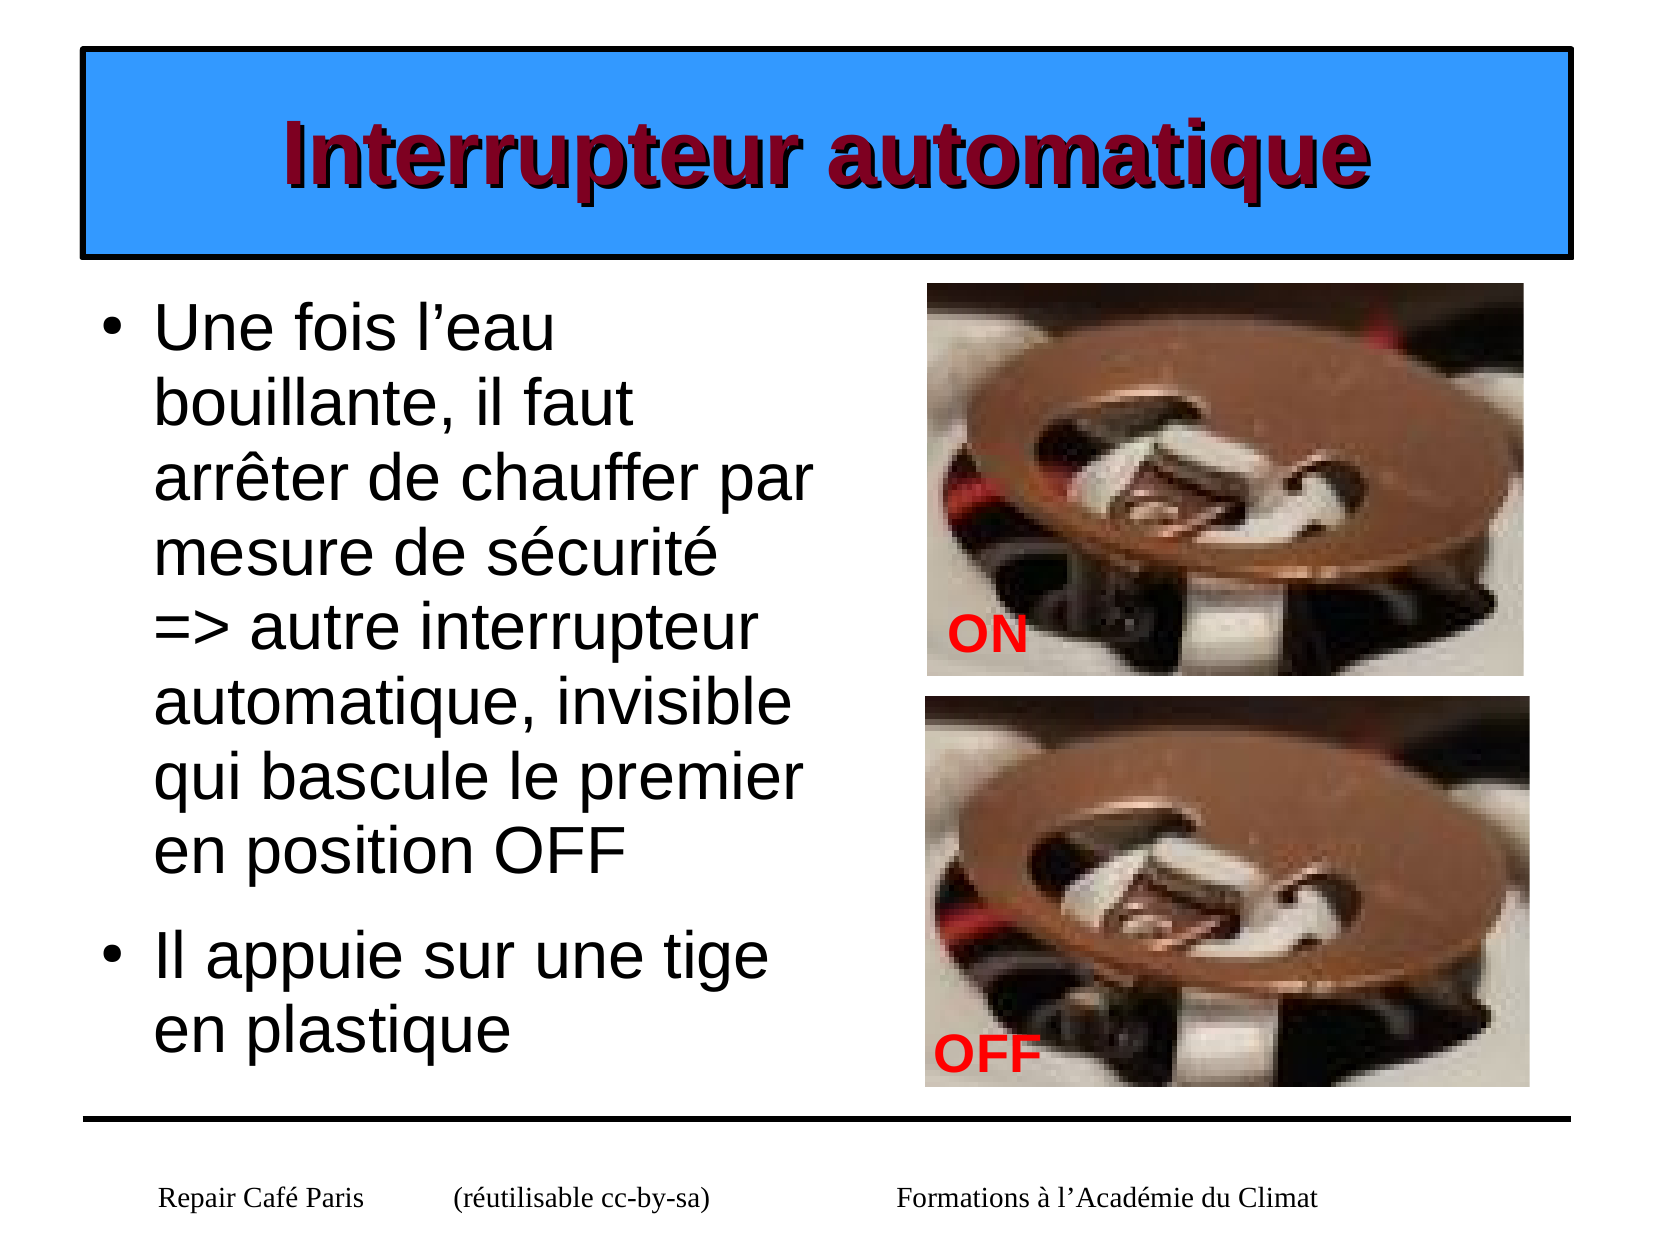

# Interrupteur automatique
Une fois l’eau bouillante, il faut arrêter de chauffer par mesure de sécurité
=> autre interrupteur automatique, invisible qui bascule le premier en position OFF
Il appuie sur une tige en plastique
ON
OFF